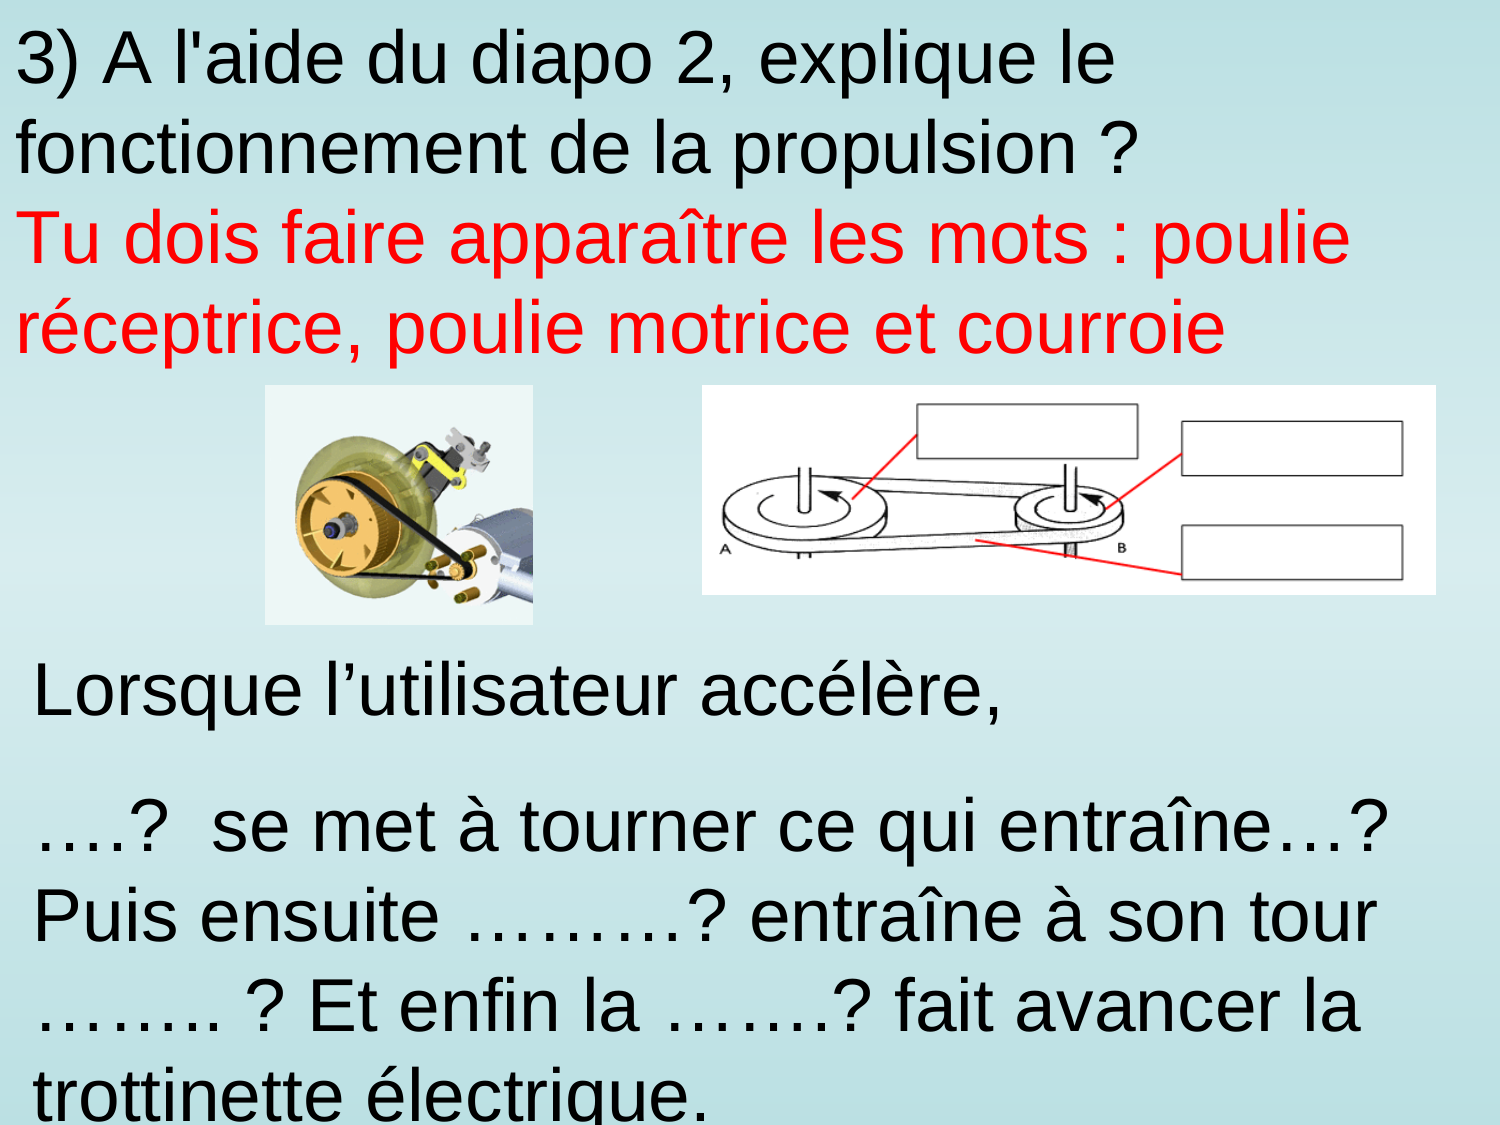

# 3) A l'aide du diapo 2, explique le fonctionnement de la propulsion ? Tu dois faire apparaître les mots : poulie réceptrice, poulie motrice et courroie
Lorsque l’utilisateur accélère,
….? se met à tourner ce qui entraîne…? Puis ensuite ………? entraîne à son tour …….. ? Et enfin la …….? fait avancer la trottinette électrique.